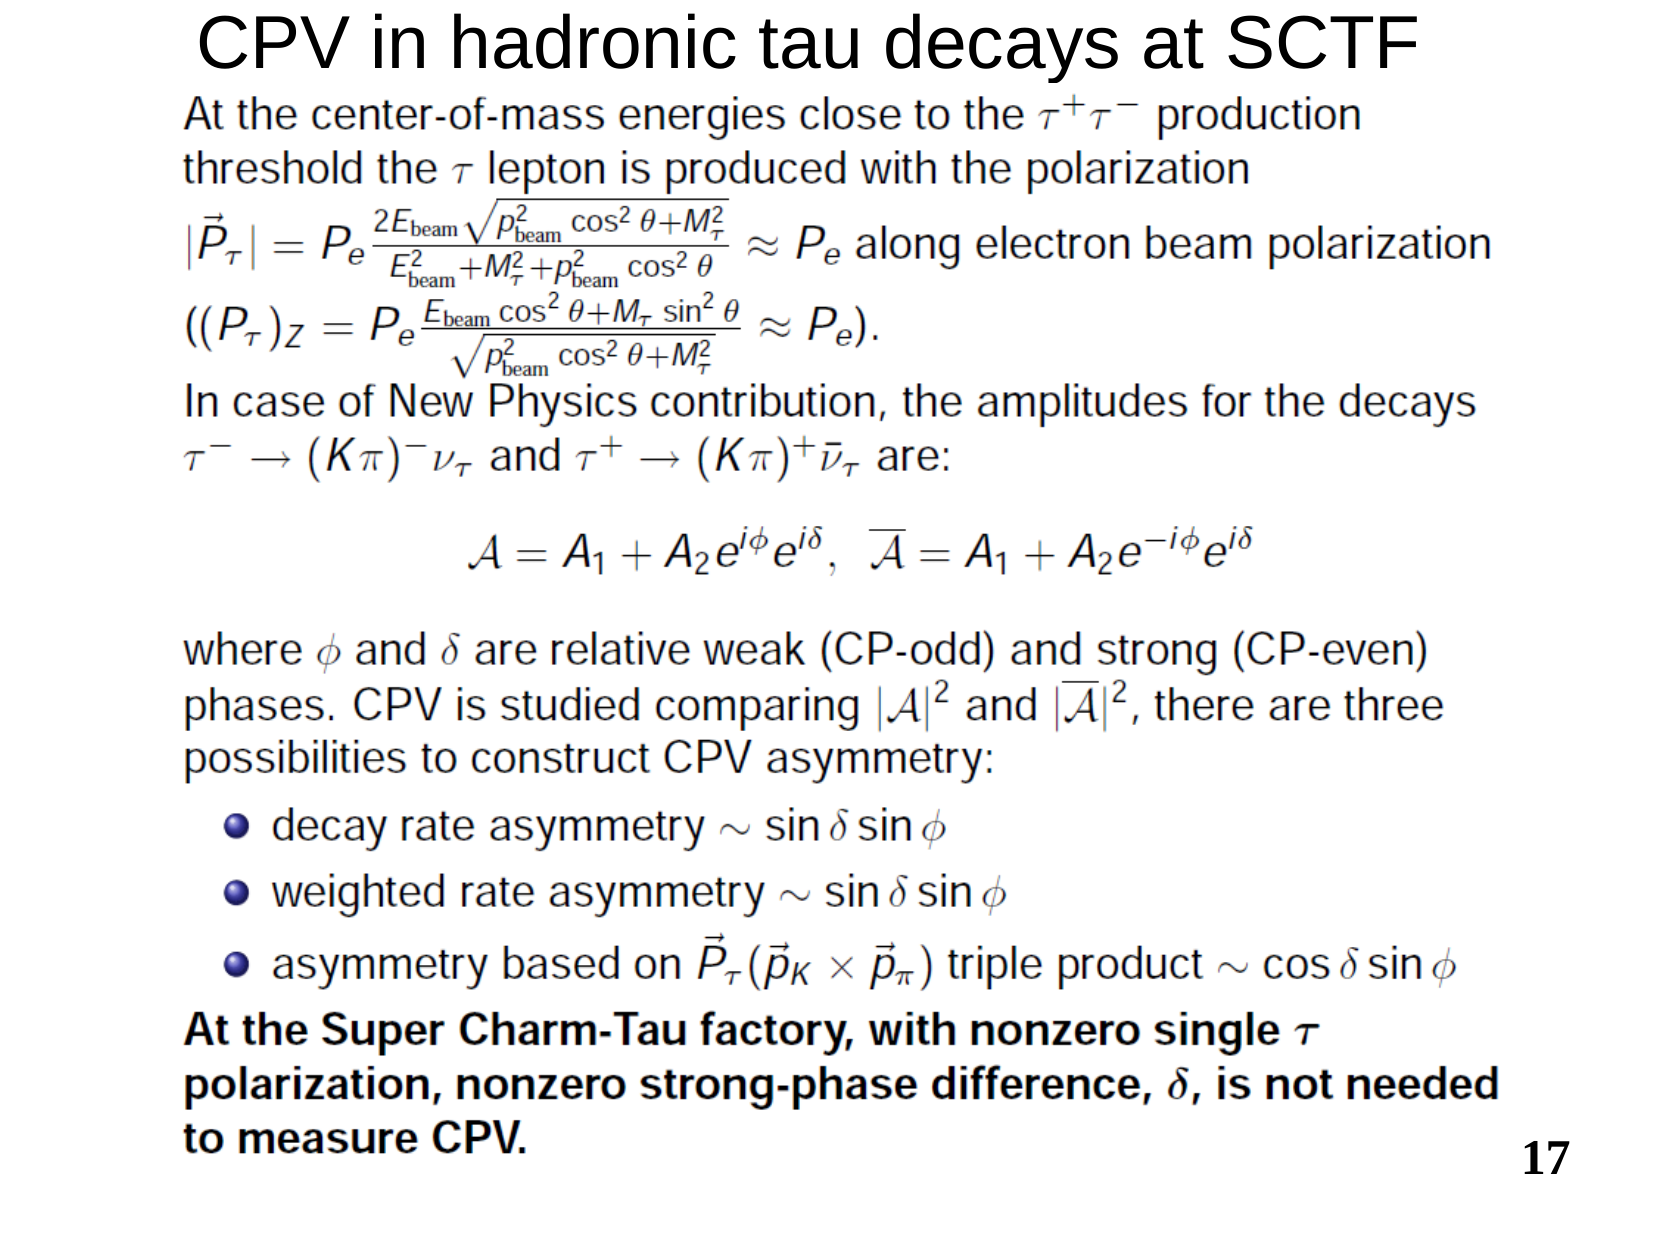

# CPV in hadronic tau decays at SCTF
17